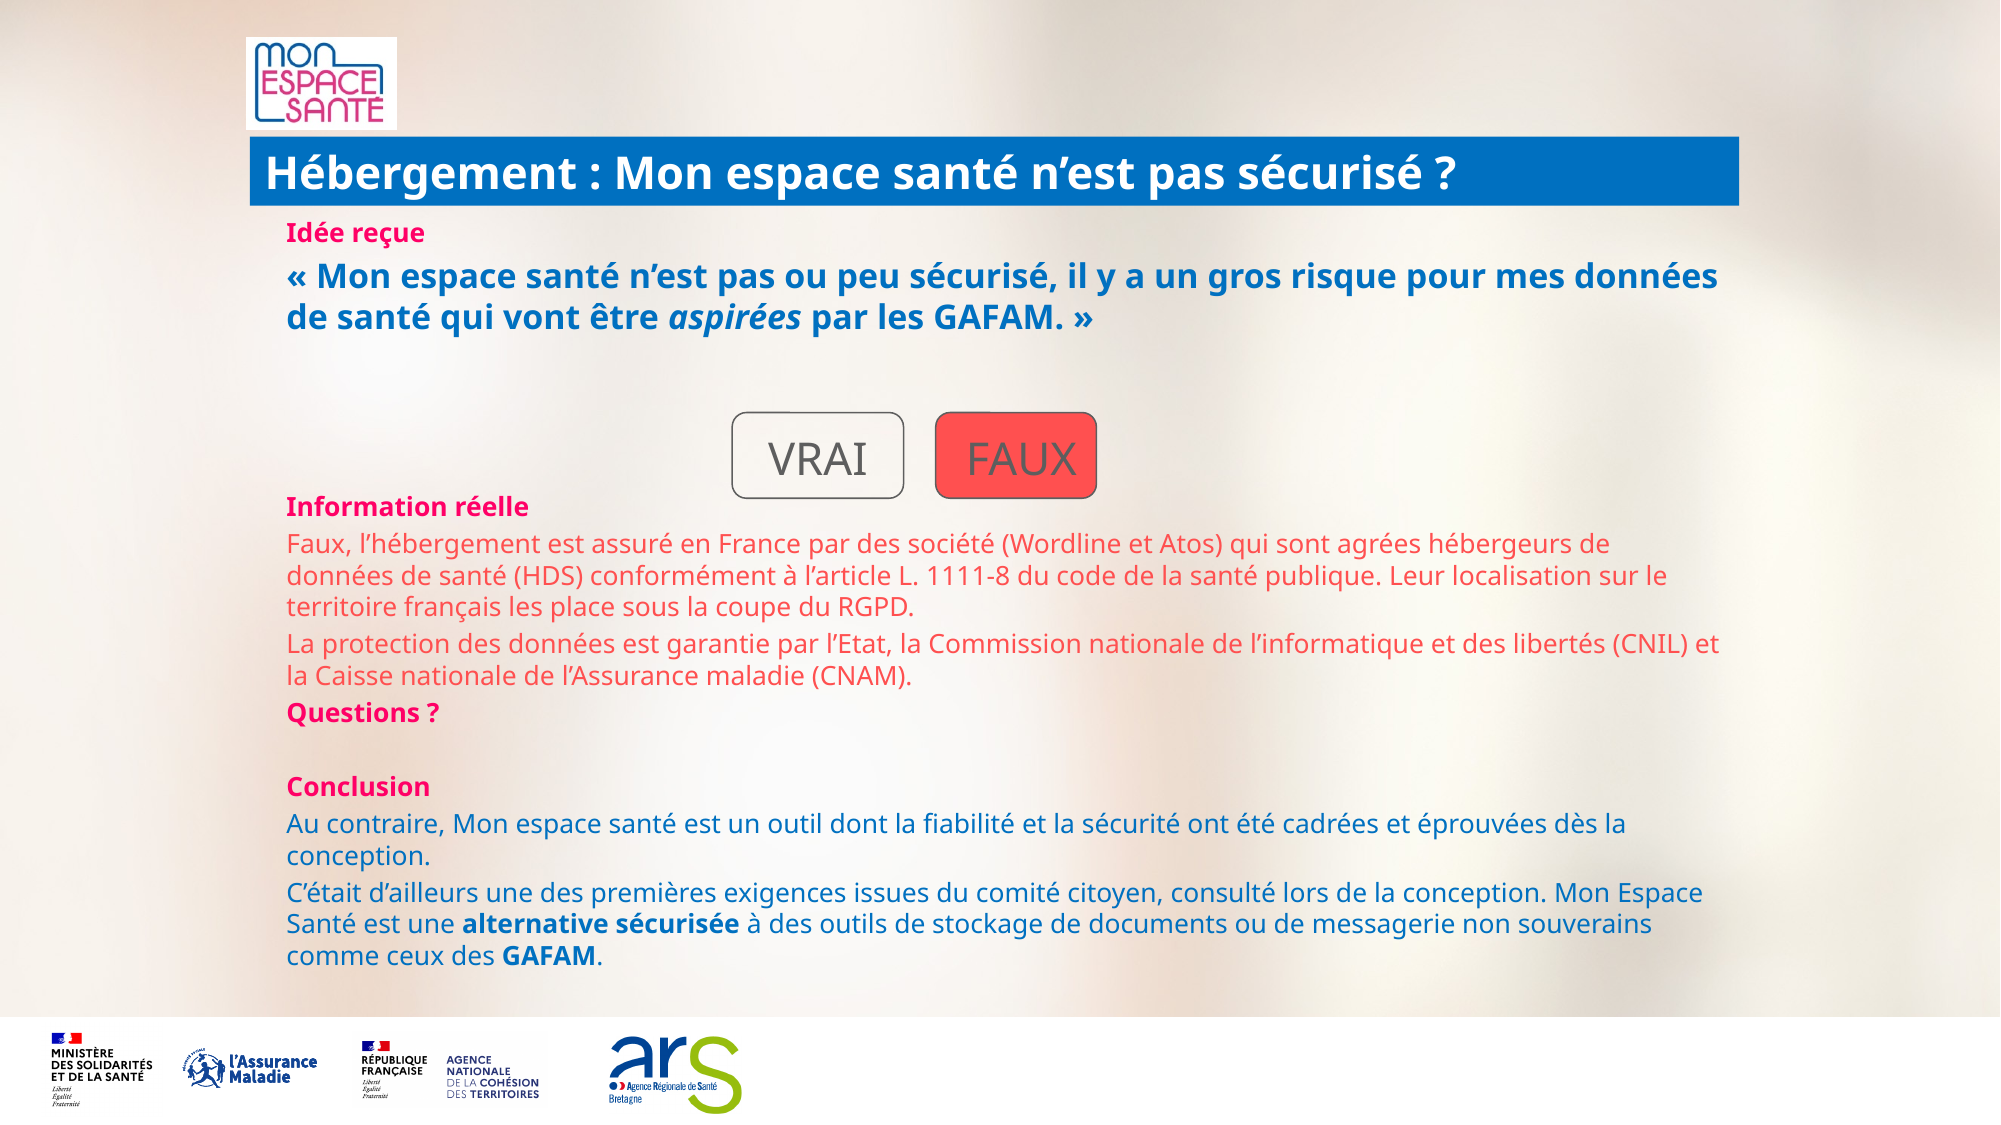

Hébergement : Mon espace santé n’est pas sécurisé ?
Idée reçue
« Mon espace santé n’est pas ou peu sécurisé, il y a un gros risque pour mes données de santé qui vont être aspirées par les GAFAM. »
Information réelle
Faux, l’hébergement est assuré en France par des société (Wordline et Atos) qui sont agrées hébergeurs de données de santé (HDS) conformément à l’article L. 1111-8 du code de la santé publique. Leur localisation sur le territoire français les place sous la coupe du RGPD.
La protection des données est garantie par l’Etat, la Commission nationale de l’informatique et des libertés (CNIL) et la Caisse nationale de l’Assurance maladie (CNAM).
Questions ?
Conclusion
Au contraire, Mon espace santé est un outil dont la fiabilité et la sécurité ont été cadrées et éprouvées dès la conception.
C’était d’ailleurs une des premières exigences issues du comité citoyen, consulté lors de la conception. Mon Espace Santé est une alternative sécurisée à des outils de stockage de documents ou de messagerie non souverains comme ceux des GAFAM.
VRAI
FAUX